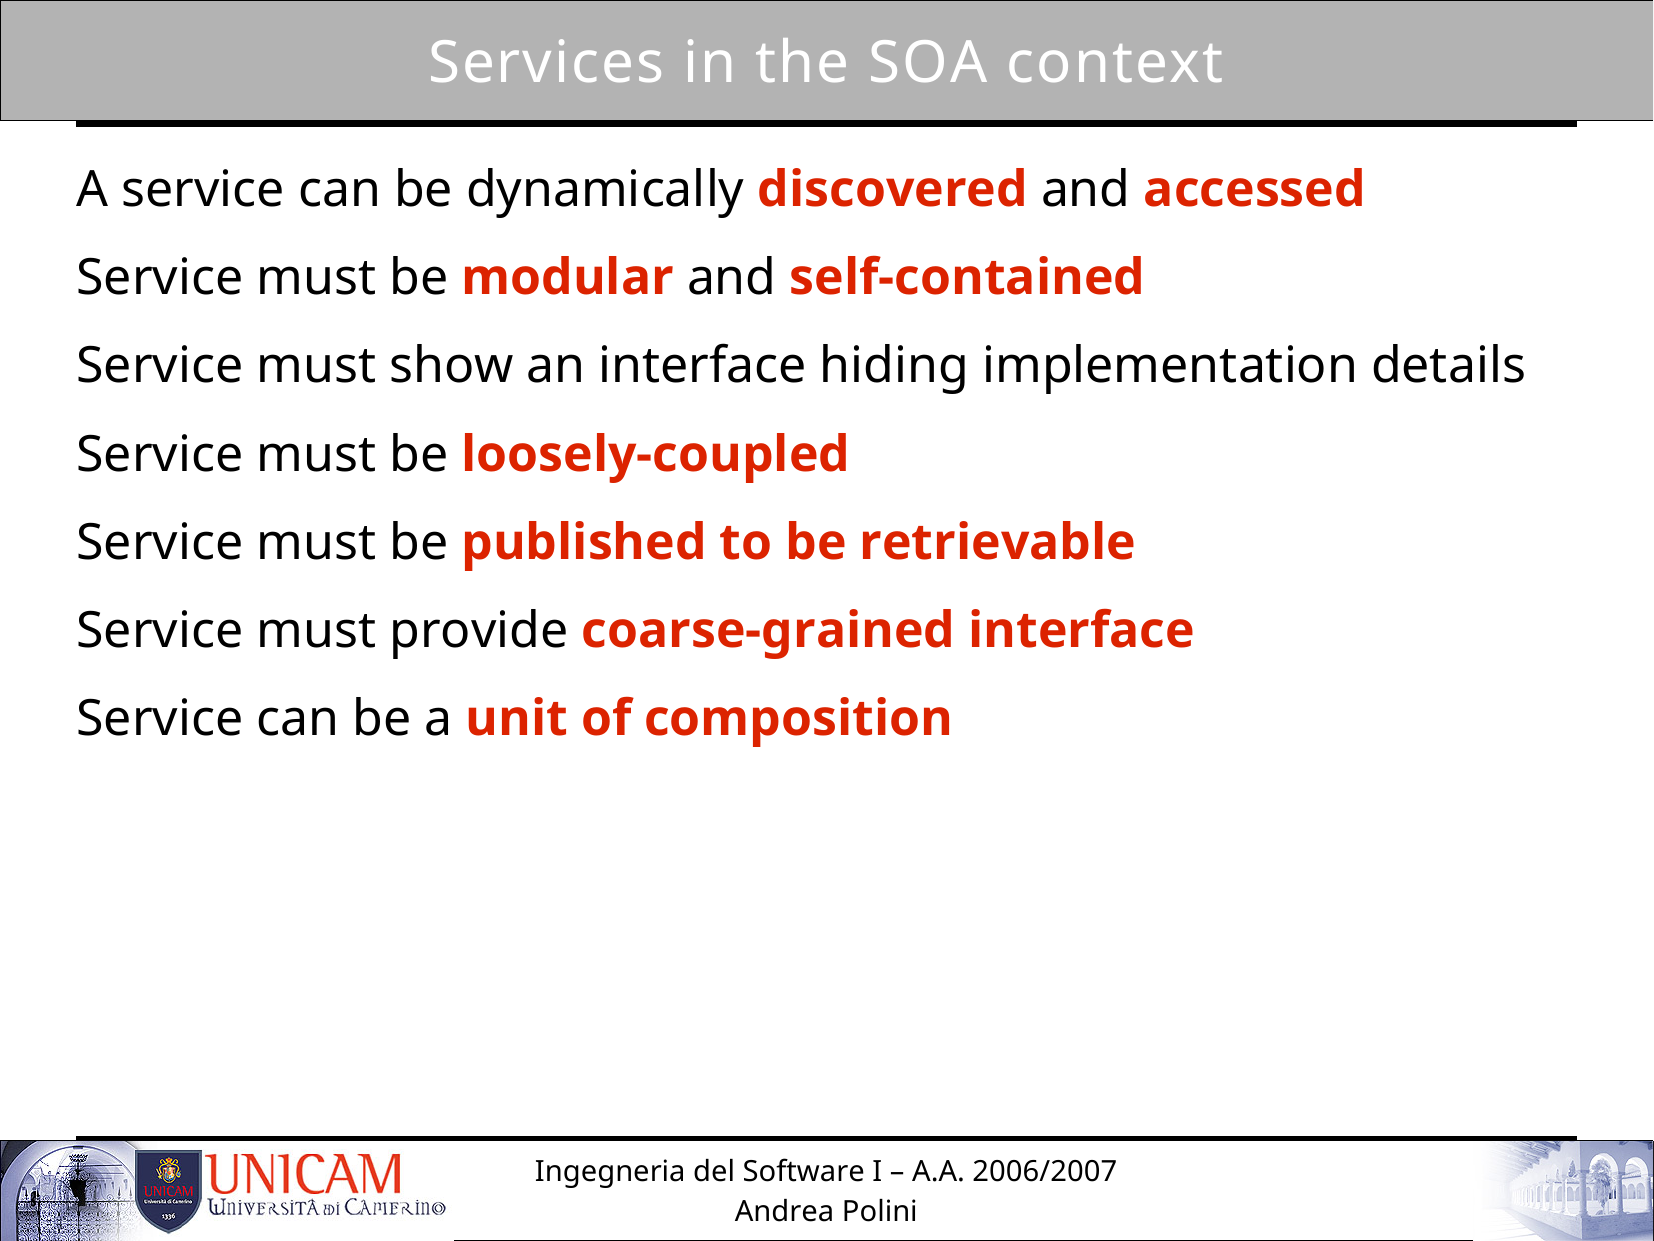

# Services in the SOA context
A service can be dynamically discovered and accessed
Service must be modular and self-contained
Service must show an interface hiding implementation details
Service must be loosely-coupled
Service must be published to be retrievable
Service must provide coarse-grained interface
Service can be a unit of composition